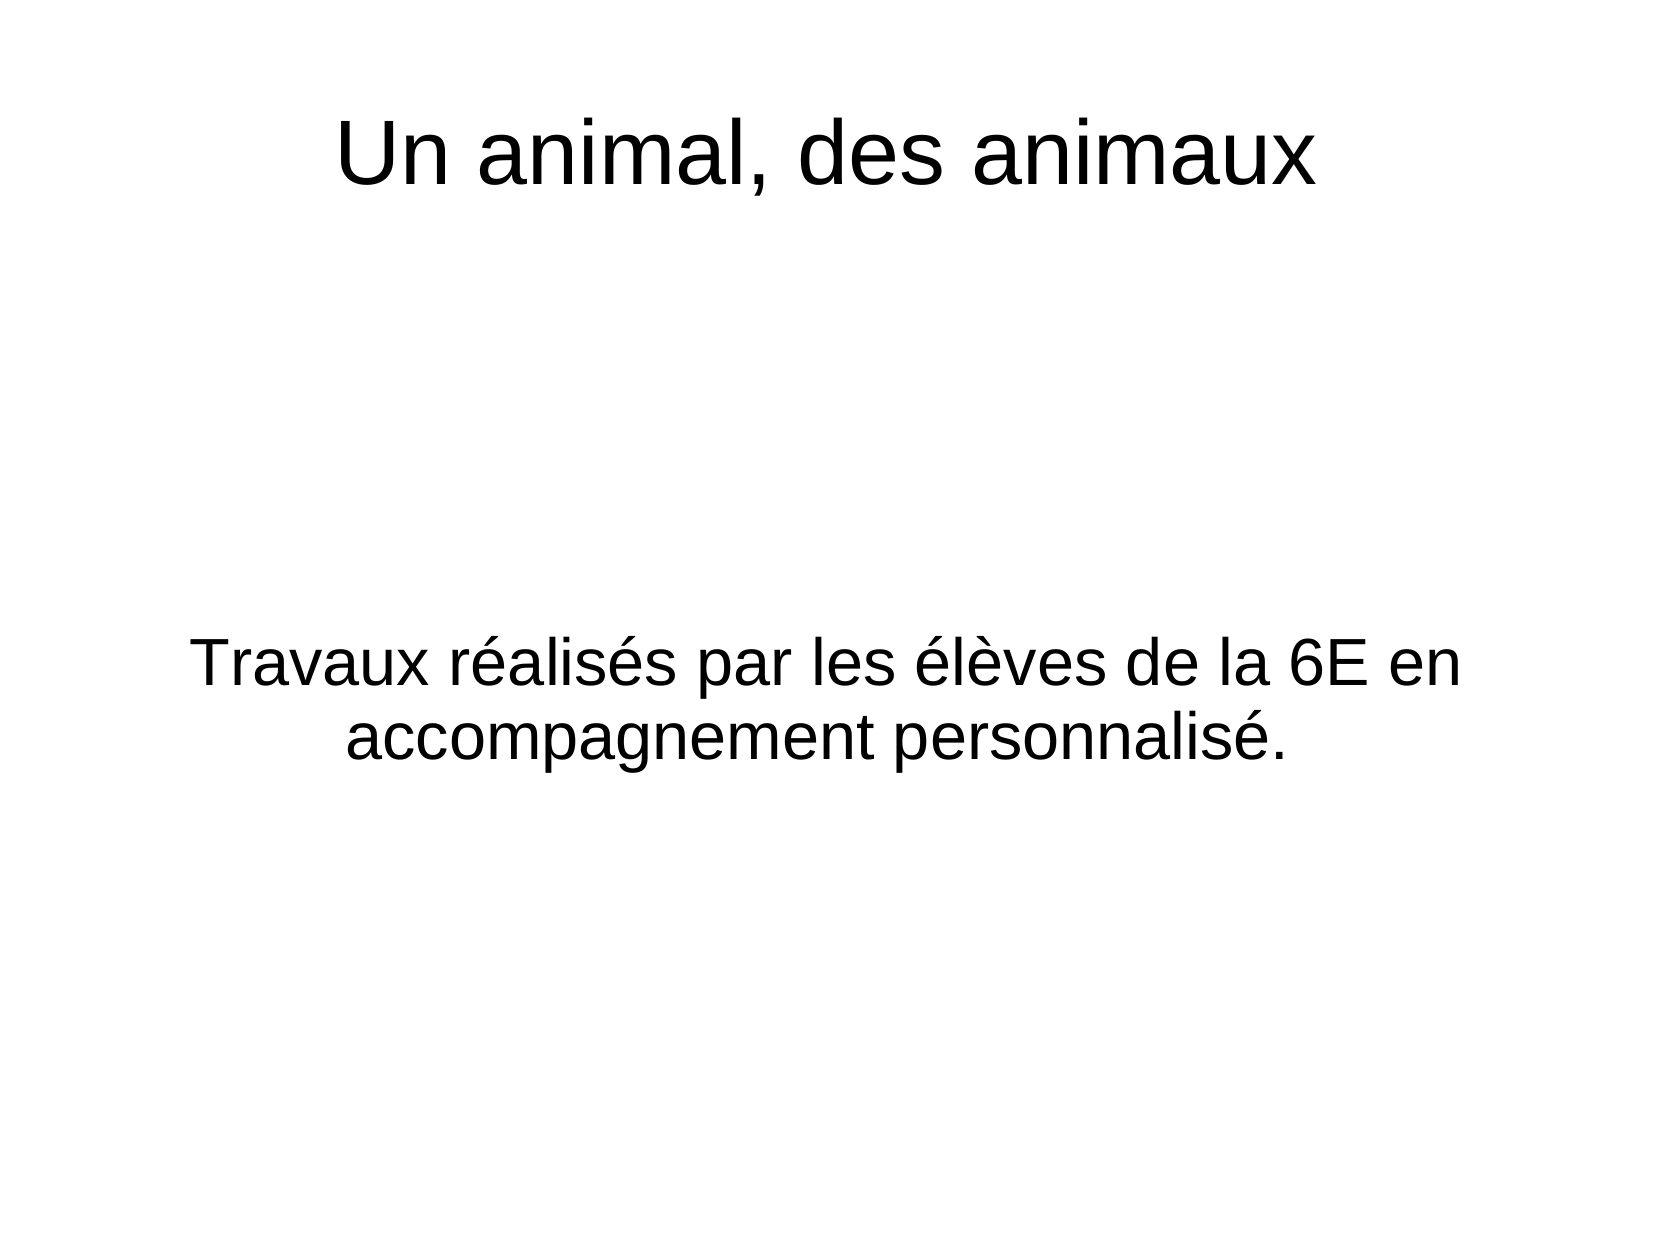

# Un animal, des animaux
Travaux réalisés par les élèves de la 6E en accompagnement personnalisé.